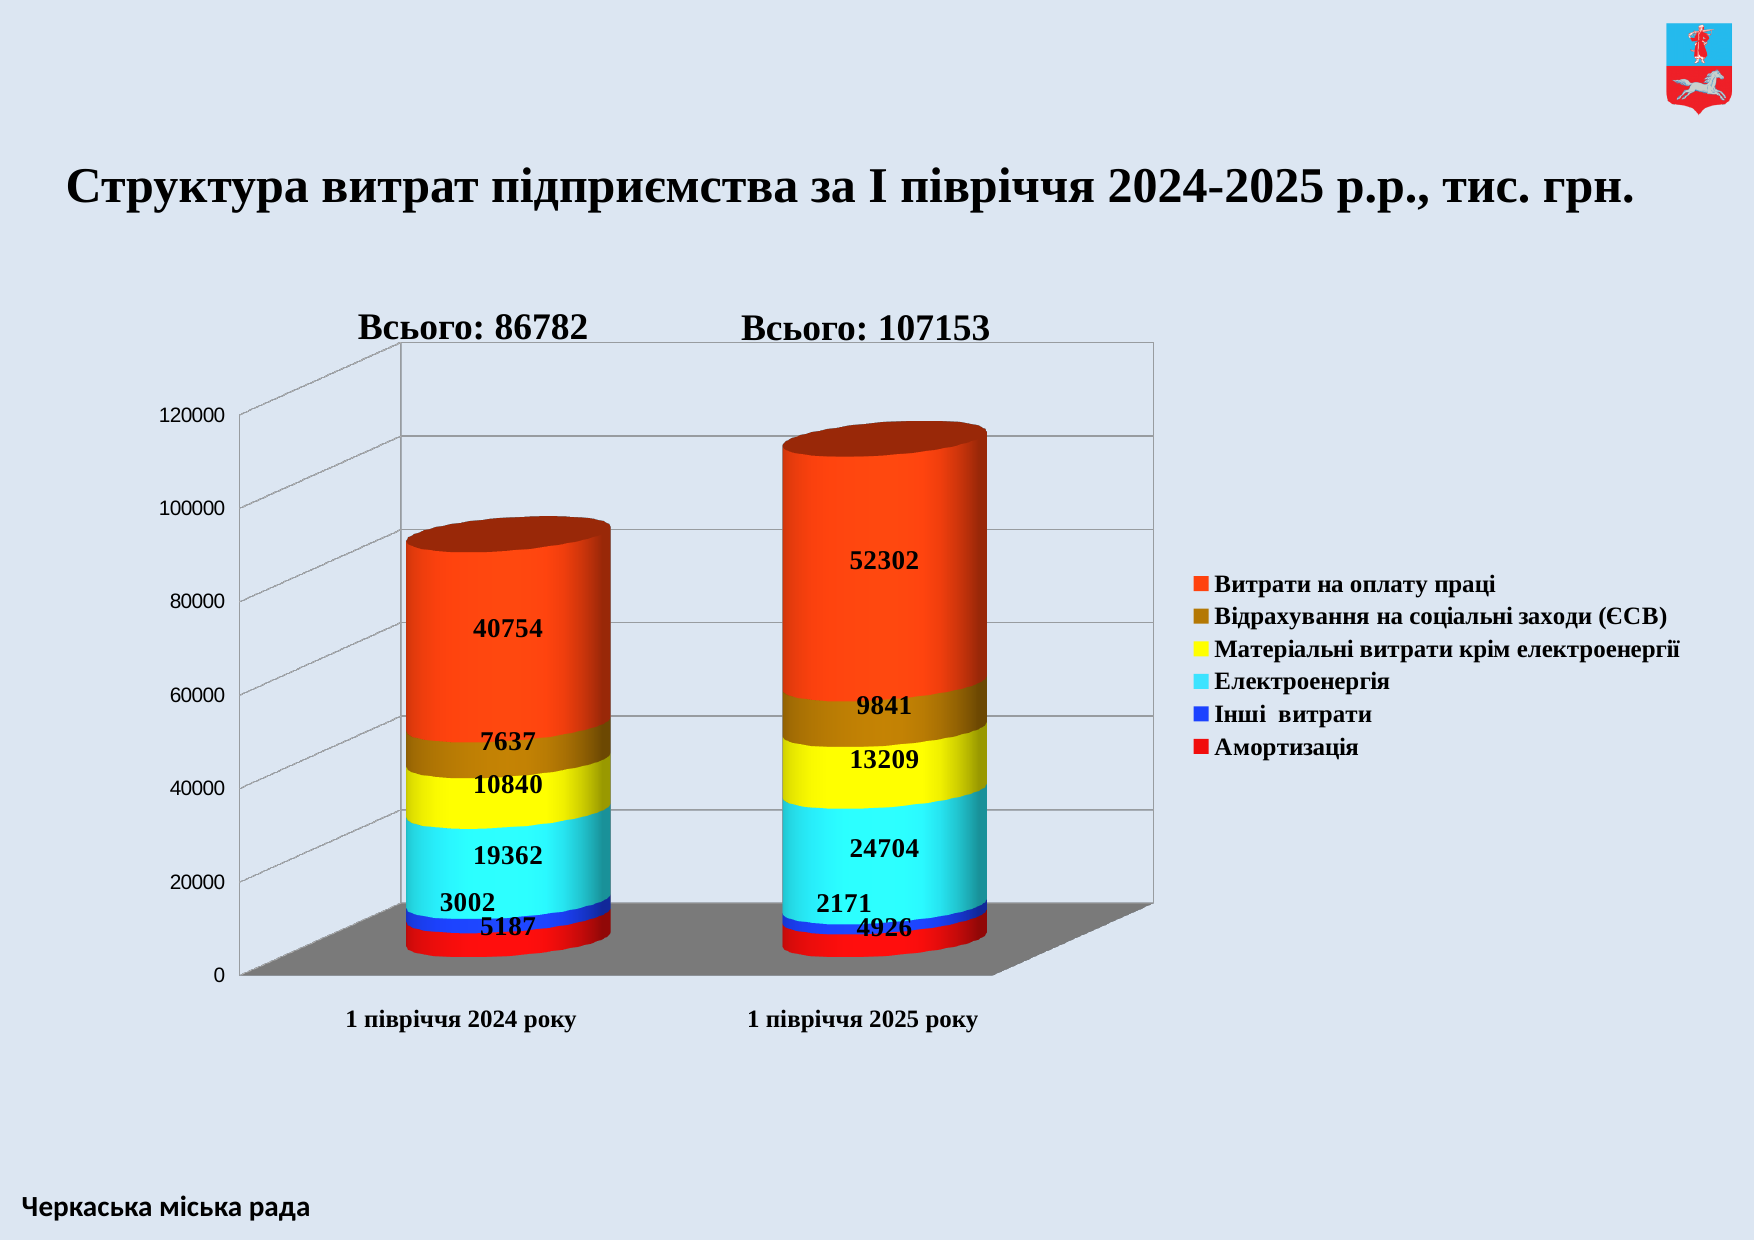

Структура витрат підприємства за I півріччя 2024-2025 р.р., тис. грн.
Всього: 86782
Всього: 107153
[unsupported chart]
1 півріччя 2024 року
1 півріччя 2025 року
Черкаська міська рада